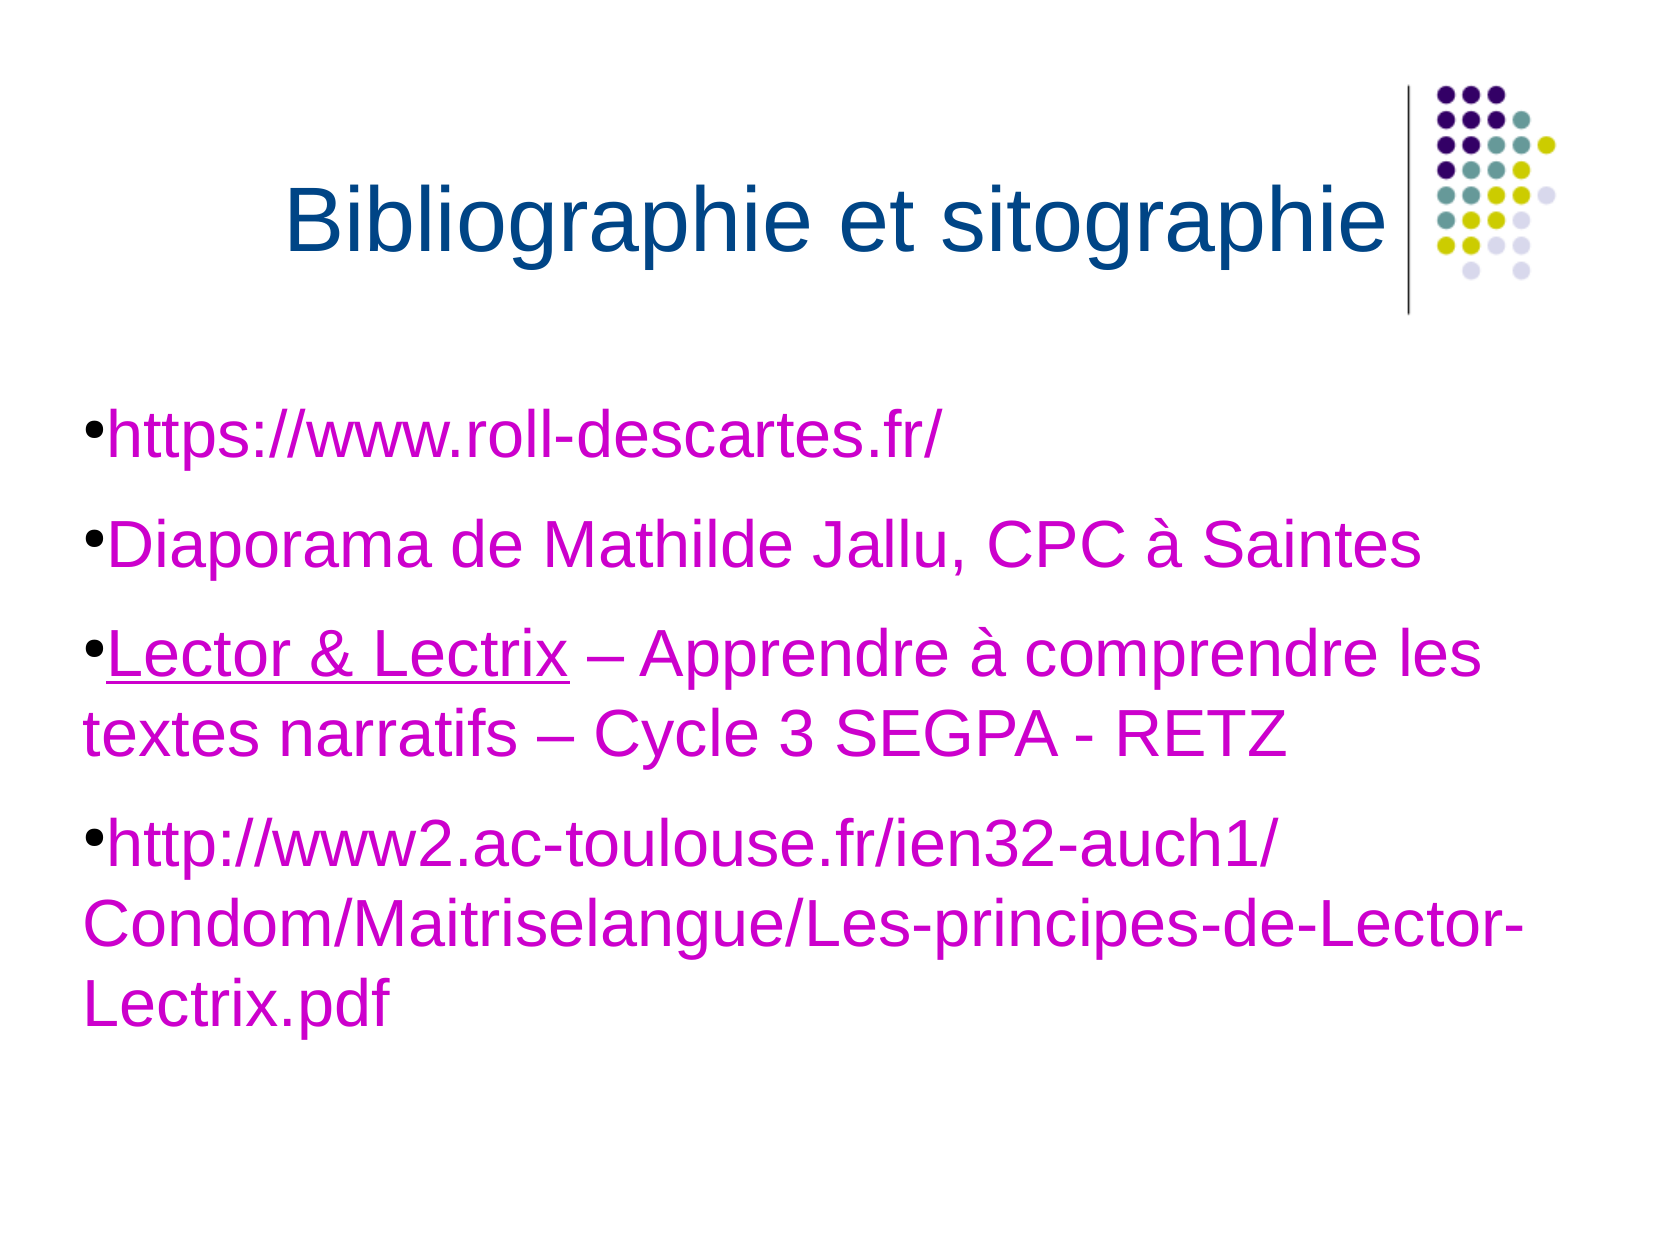

Bibliographie et sitographie
# https://www.roll-descartes.fr/
Diaporama de Mathilde Jallu, CPC à Saintes
Lector & Lectrix – Apprendre à comprendre les textes narratifs – Cycle 3 SEGPA - RETZ
http://www2.ac-toulouse.fr/ien32-auch1/Condom/Maitriselangue/Les-principes-de-Lector-Lectrix.pdf